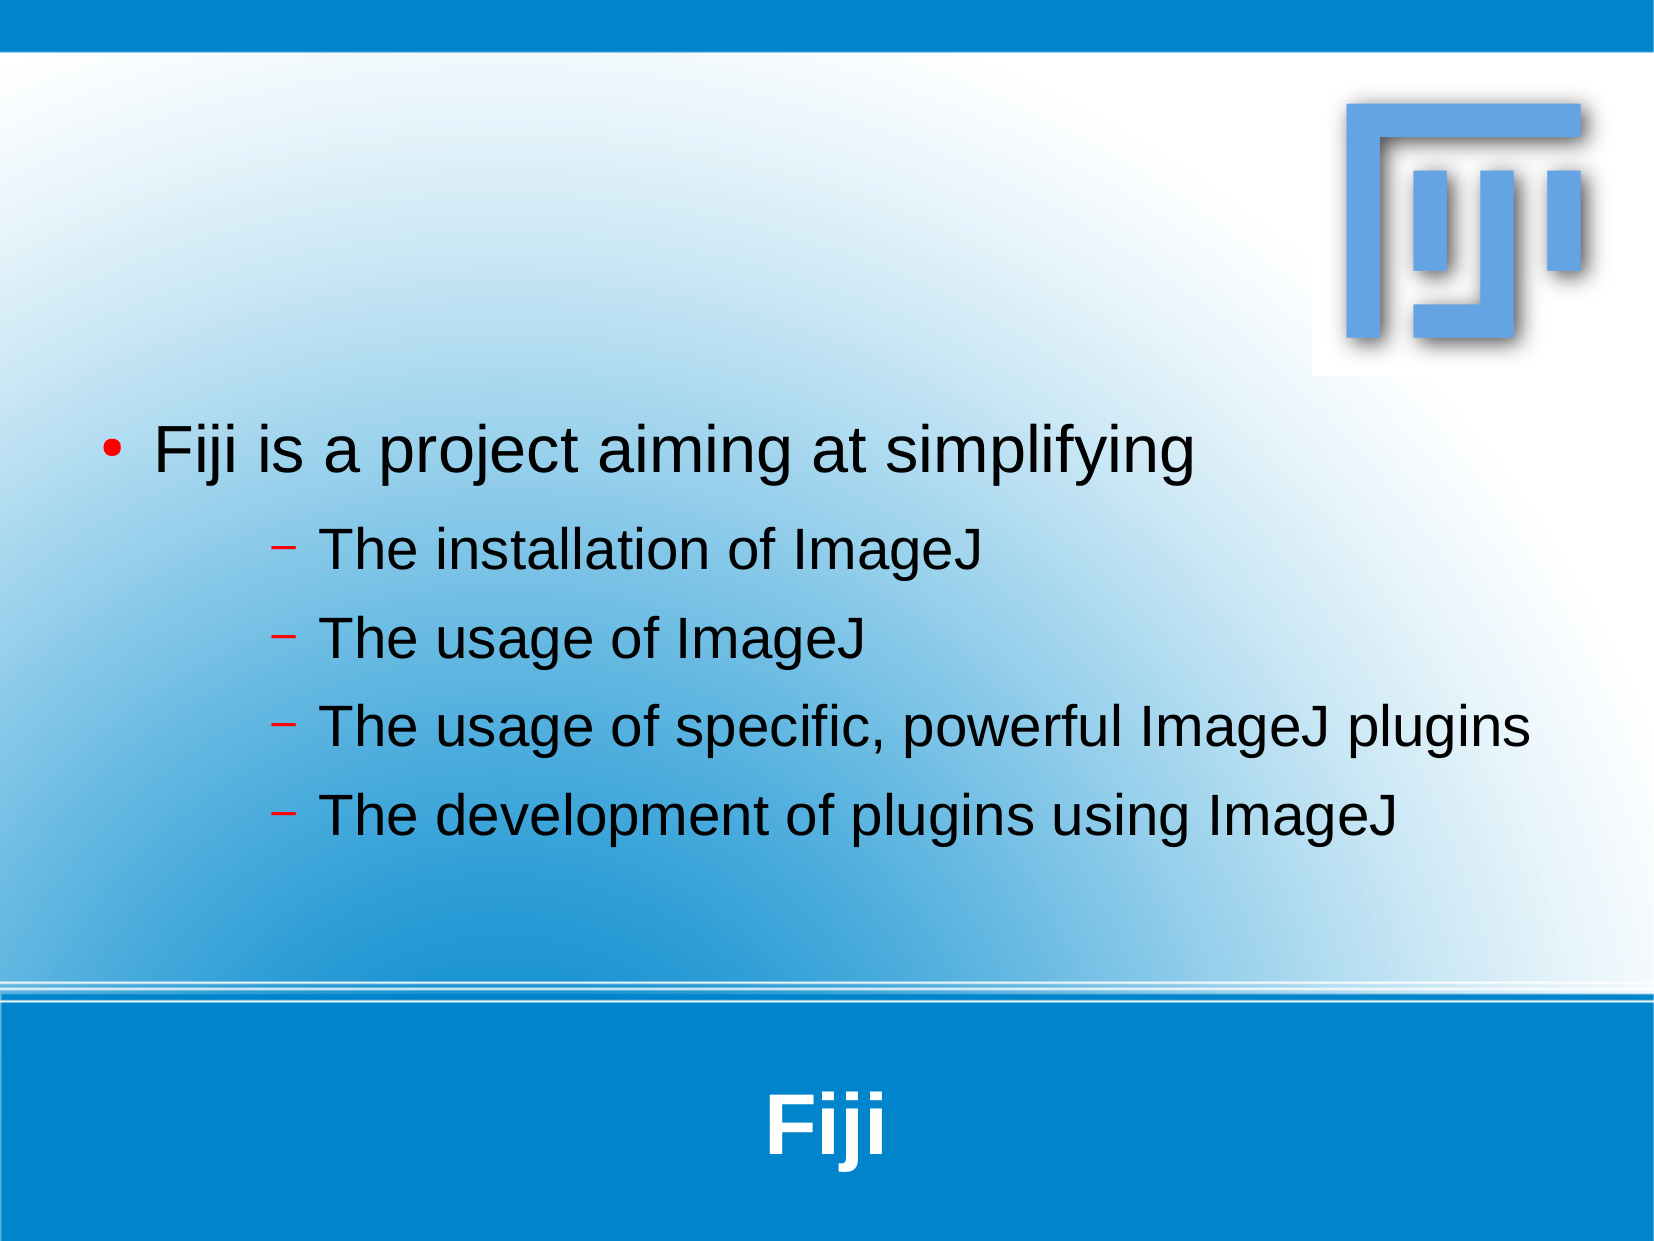

Fiji is a project aiming at simplifying
The installation of ImageJ
The usage of ImageJ
The usage of specific, powerful ImageJ plugins
The development of plugins using ImageJ
# Fiji